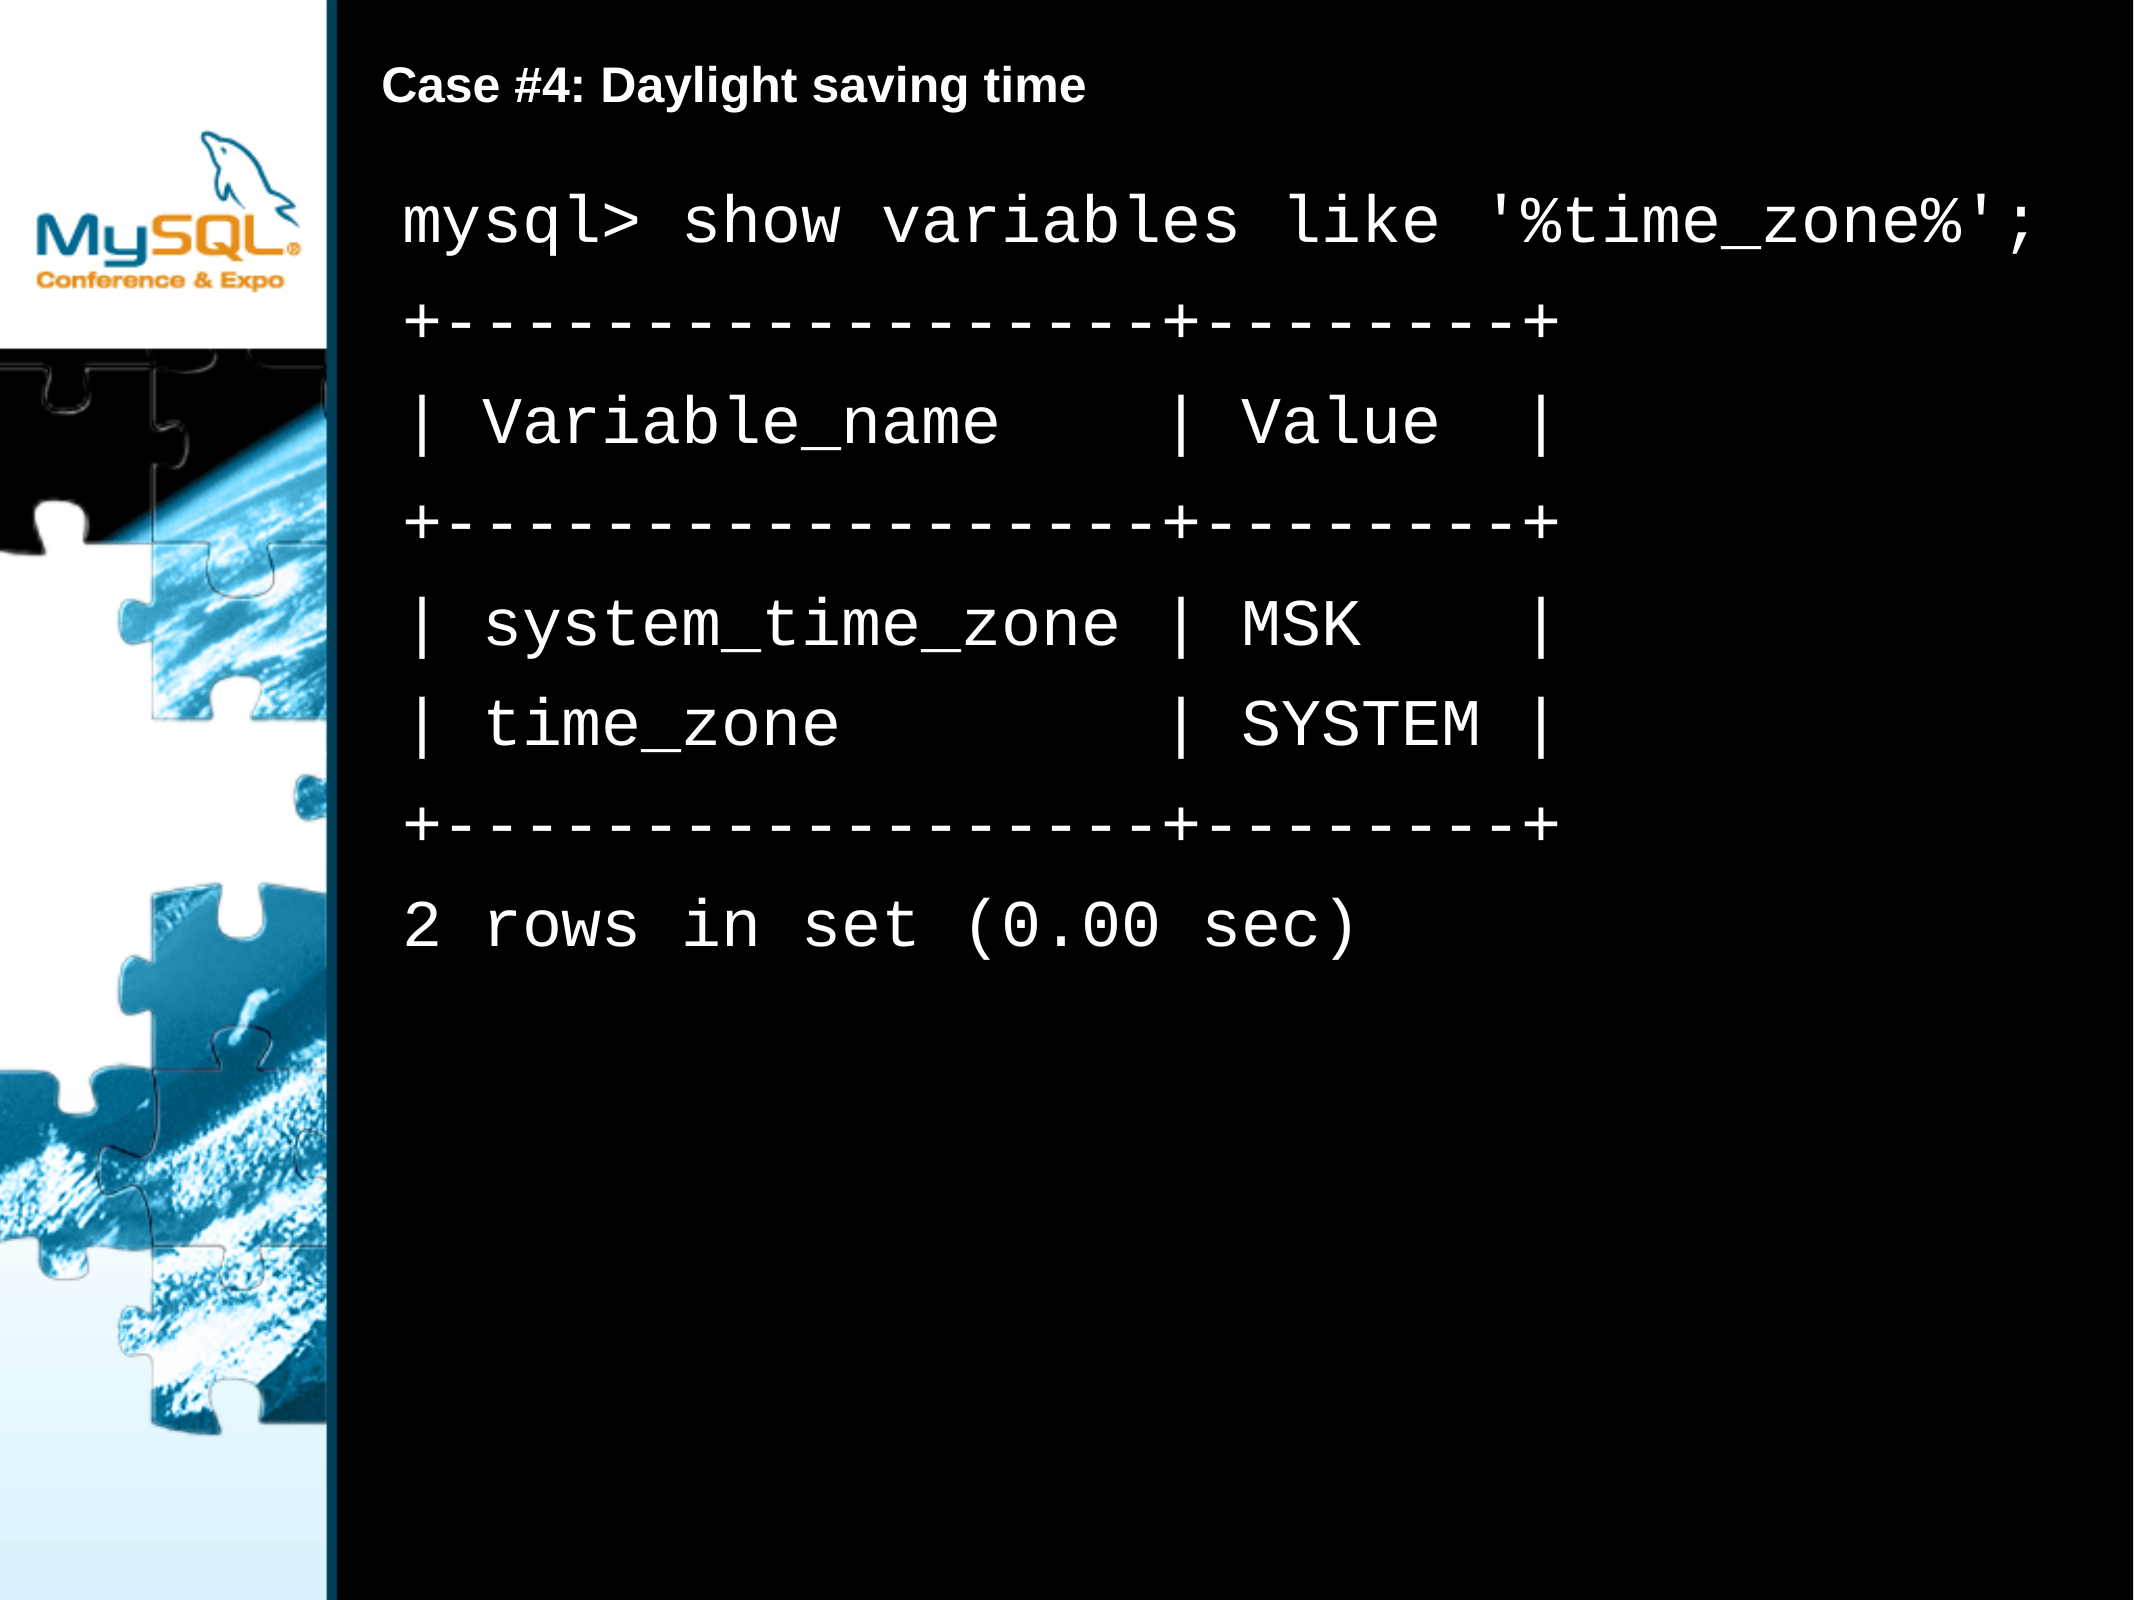

# Case #4: Daylight saving time
mysql> show variables like '%time_zone%';
+------------------+--------+
| Variable_name | Value |
+------------------+--------+
| system_time_zone | MSK |
| time_zone | SYSTEM |
+------------------+--------+
2 rows in set (0.00 sec)